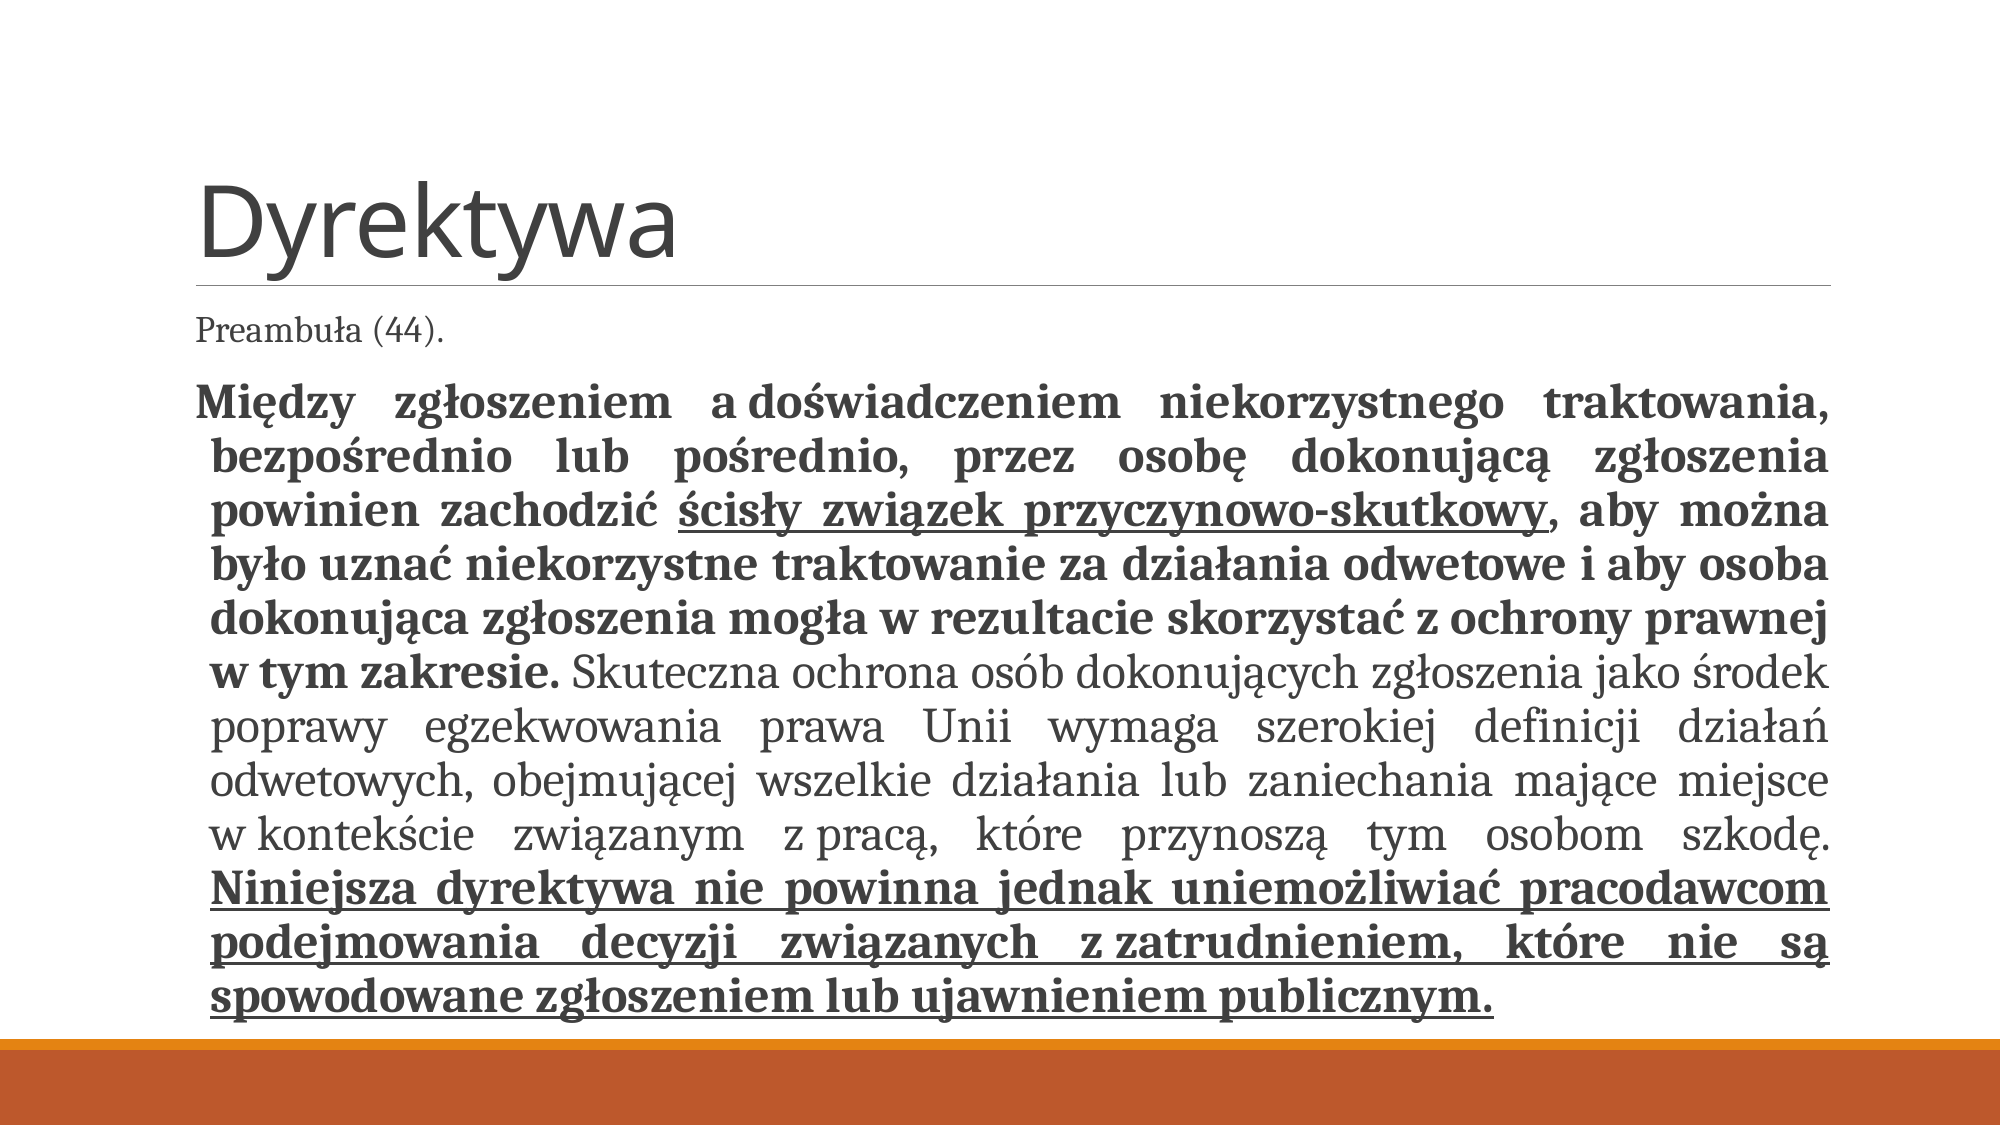

# Dyrektywa
Preambuła (44).
Między zgłoszeniem a doświadczeniem niekorzystnego traktowania, bezpośrednio lub pośrednio, przez osobę dokonującą zgłoszenia powinien zachodzić ścisły związek przyczynowo-skutkowy, aby można było uznać niekorzystne traktowanie za działania odwetowe i aby osoba dokonująca zgłoszenia mogła w rezultacie skorzystać z ochrony prawnej w tym zakresie. Skuteczna ochrona osób dokonujących zgłoszenia jako środek poprawy egzekwowania prawa Unii wymaga szerokiej definicji działań odwetowych, obejmującej wszelkie działania lub zaniechania mające miejsce w kontekście związanym z pracą, które przynoszą tym osobom szkodę. Niniejsza dyrektywa nie powinna jednak uniemożliwiać pracodawcom podejmowania decyzji związanych z zatrudnieniem, które nie są spowodowane zgłoszeniem lub ujawnieniem publicznym.